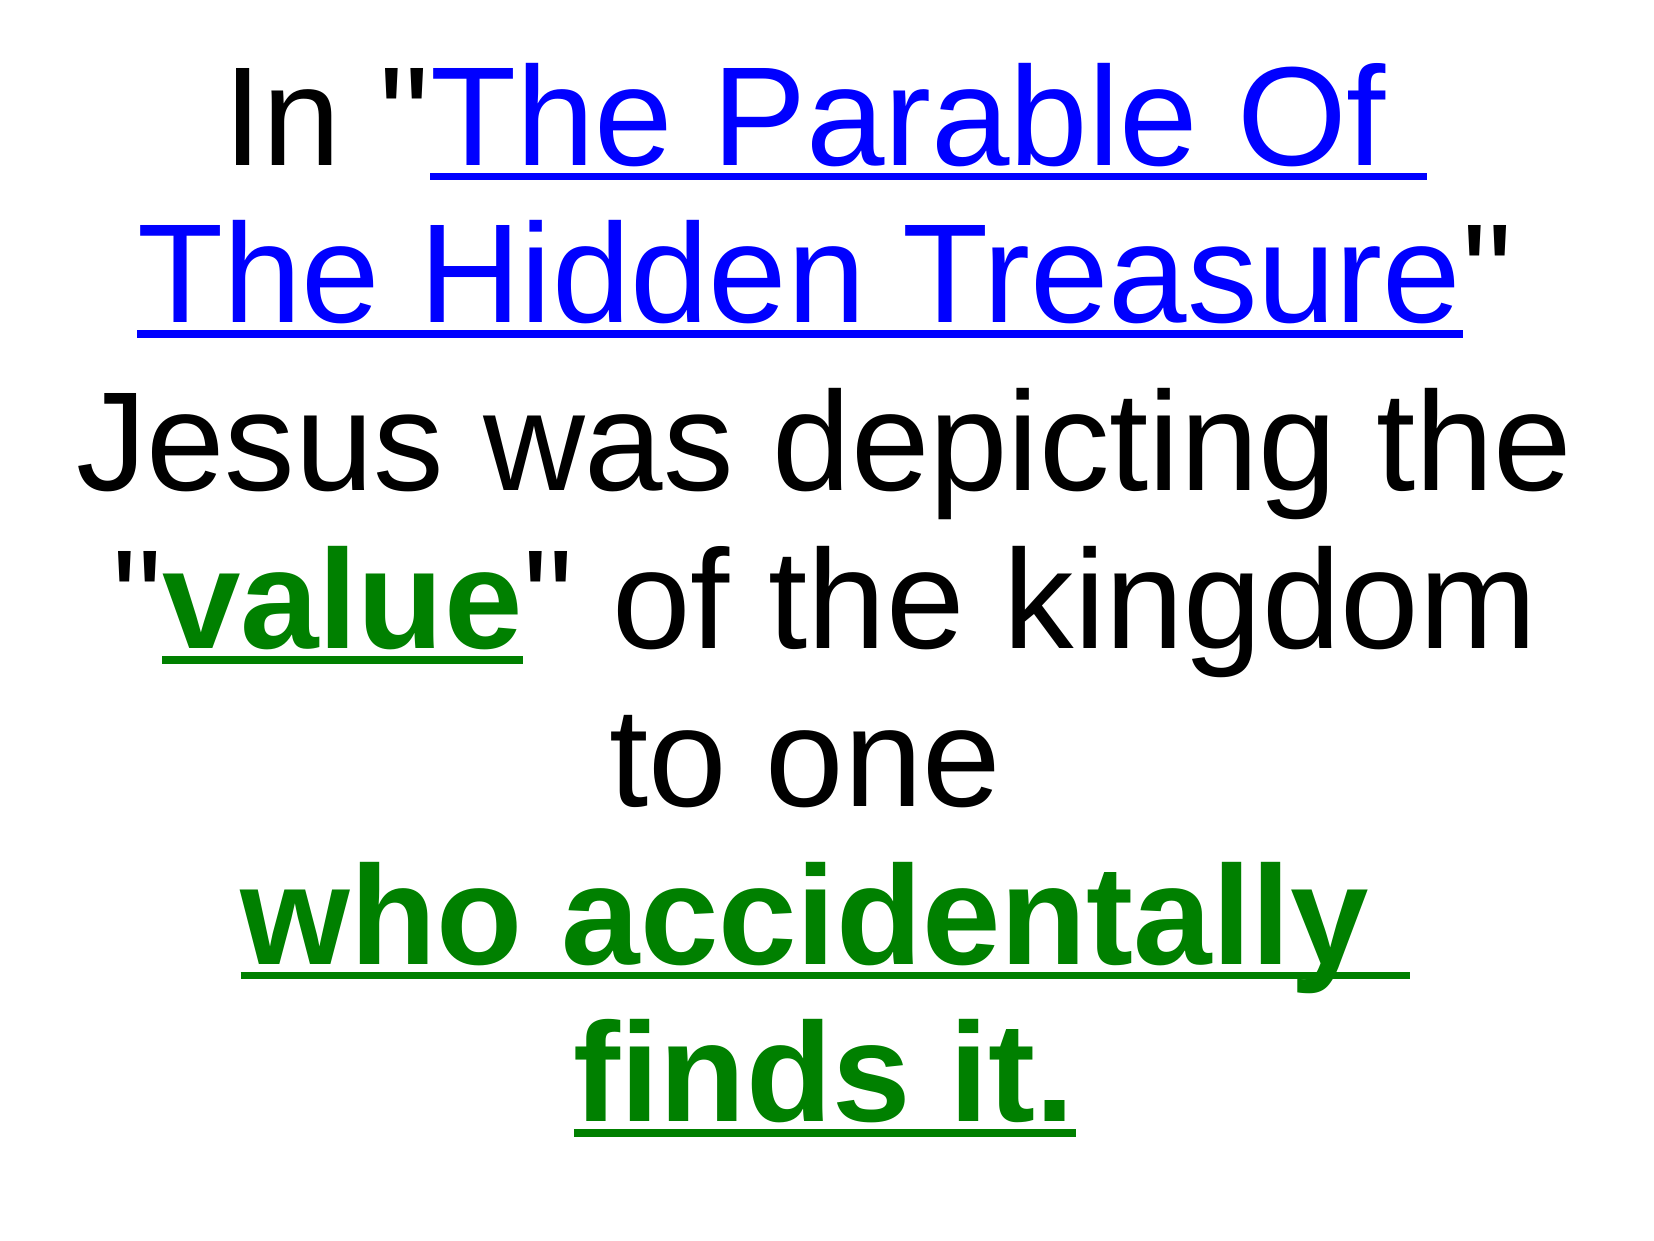

# In "The Parable Of The Hidden Treasure"
Jesus was depicting the "value" of the kingdom to one
who accidentally
finds it.